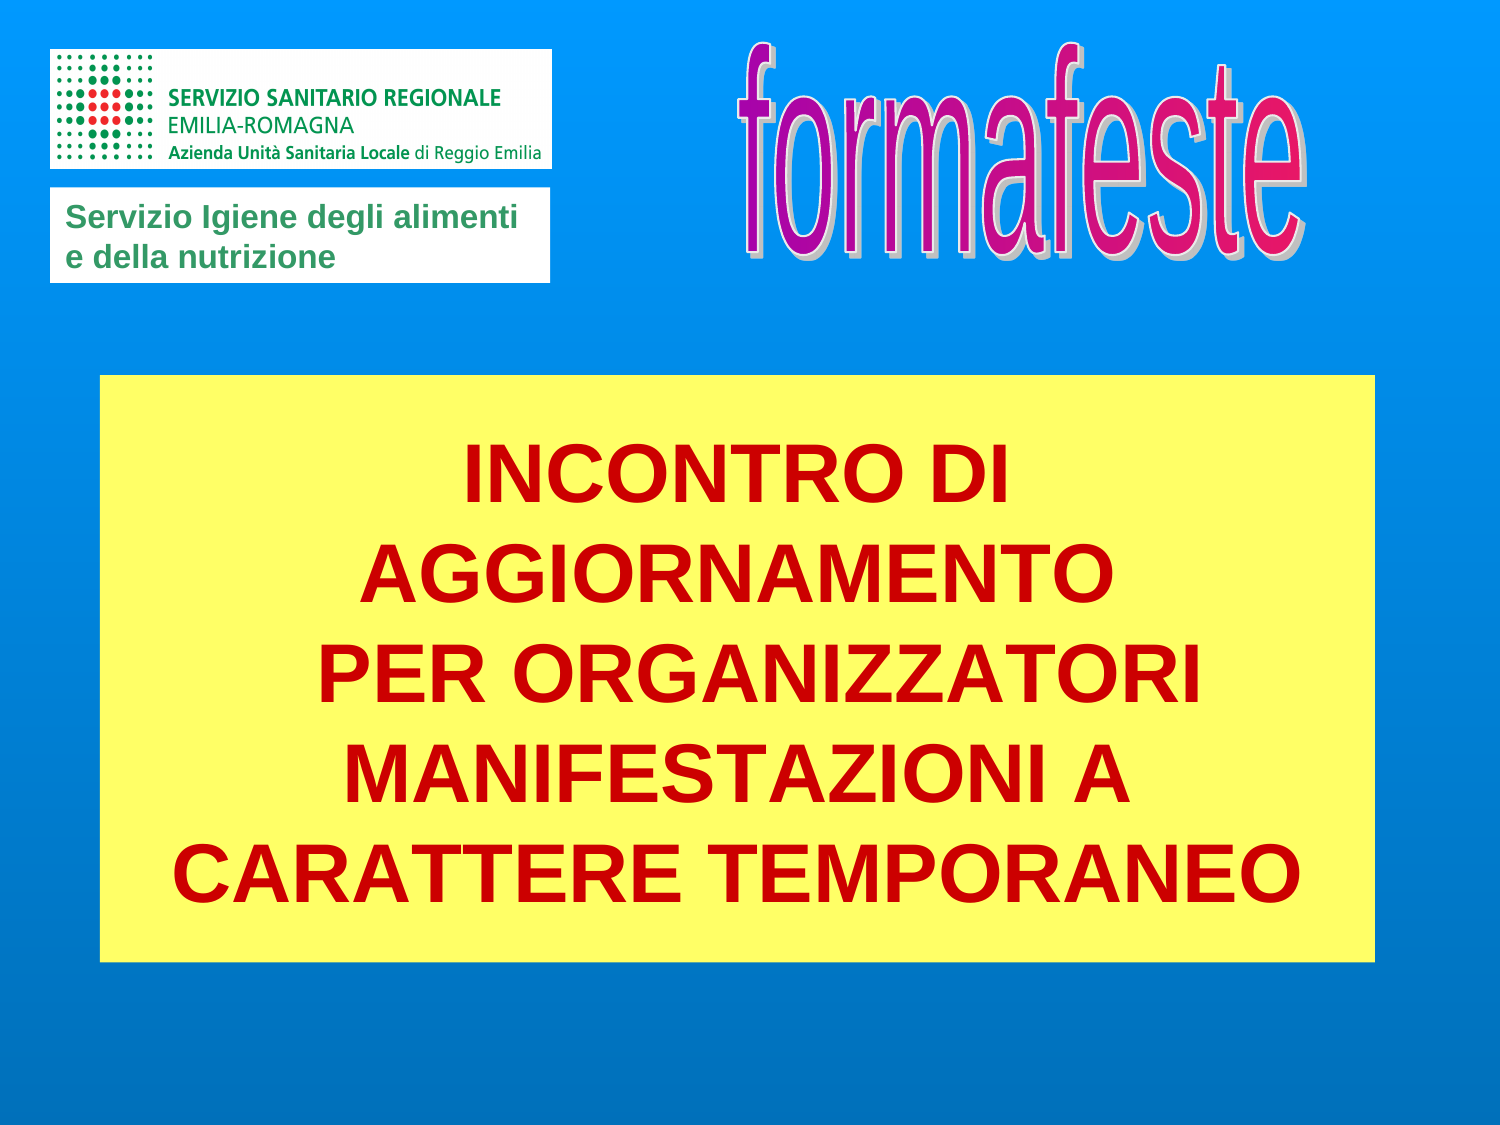

formafeste
Servizio Igiene degli alimenti e della nutrizione
# INCONTRO DI AGGIORNAMENTO PER ORGANIZZATORI MANIFESTAZIONI A CARATTERE TEMPORANEO